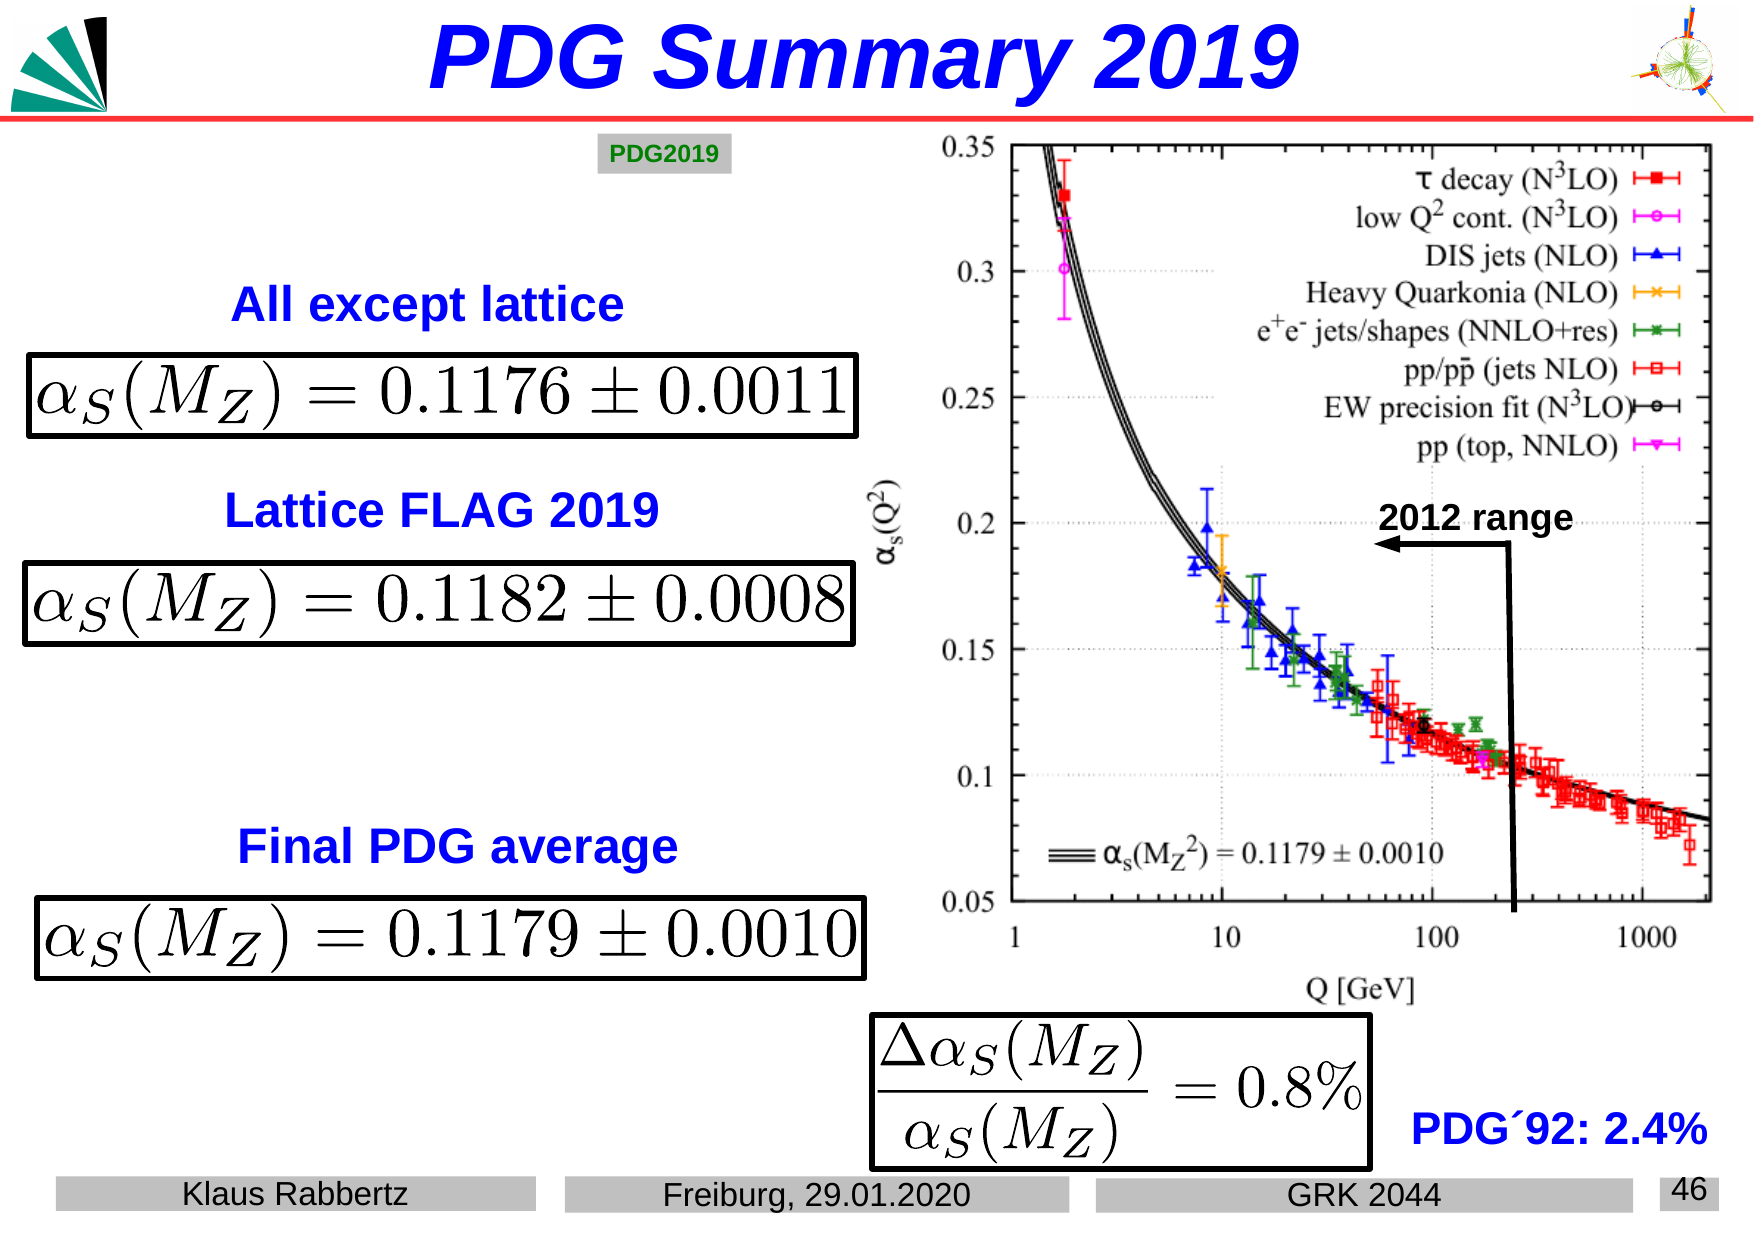

# PDG Summary 2019
PDG2019
All except lattice
Lattice FLAG 2019
2012 range
Final PDG average
PDG´92: 2.4%